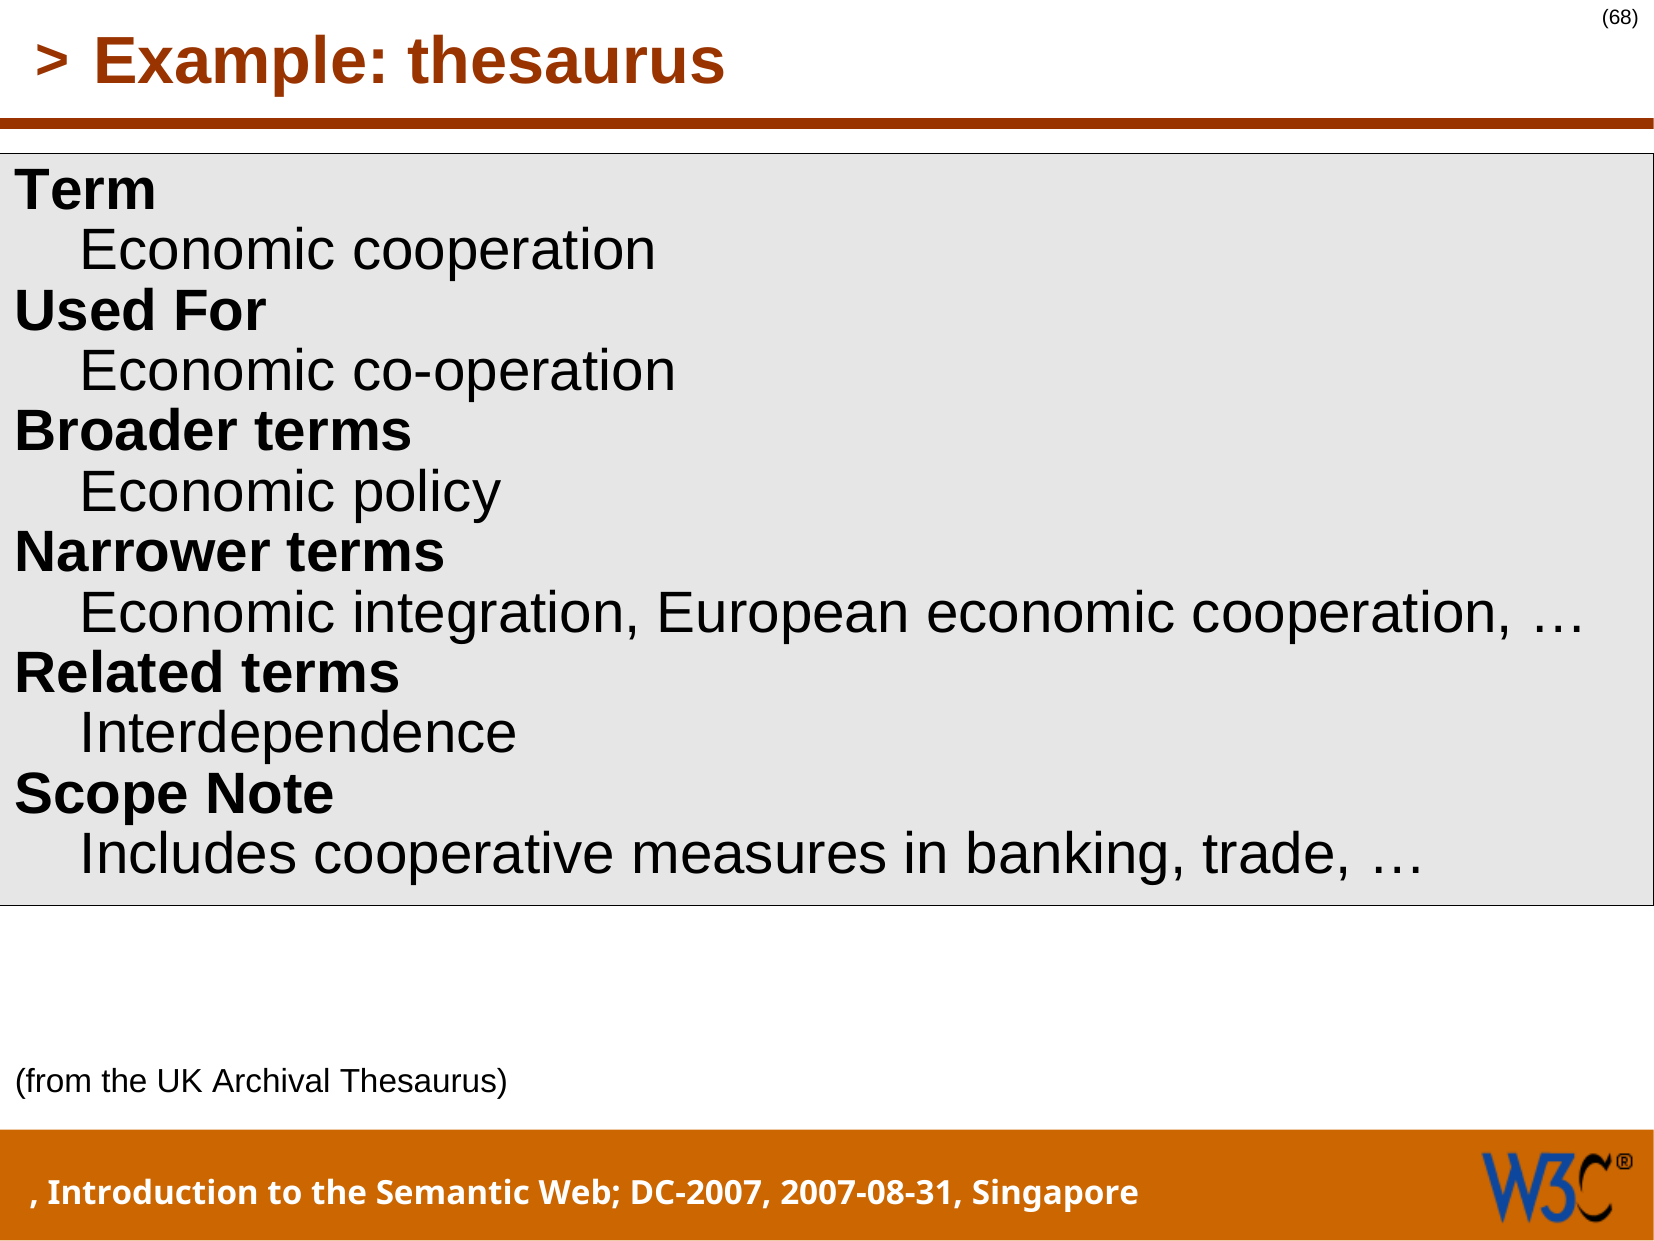

# Example: thesaurus
Term
 Economic cooperation
Used For
 Economic co-operation
Broader terms
 Economic policy
Narrower terms
 Economic integration, European economic cooperation, …
Related terms
 Interdependence
Scope Note
 Includes cooperative measures in banking, trade, …
(from the UK Archival Thesaurus)